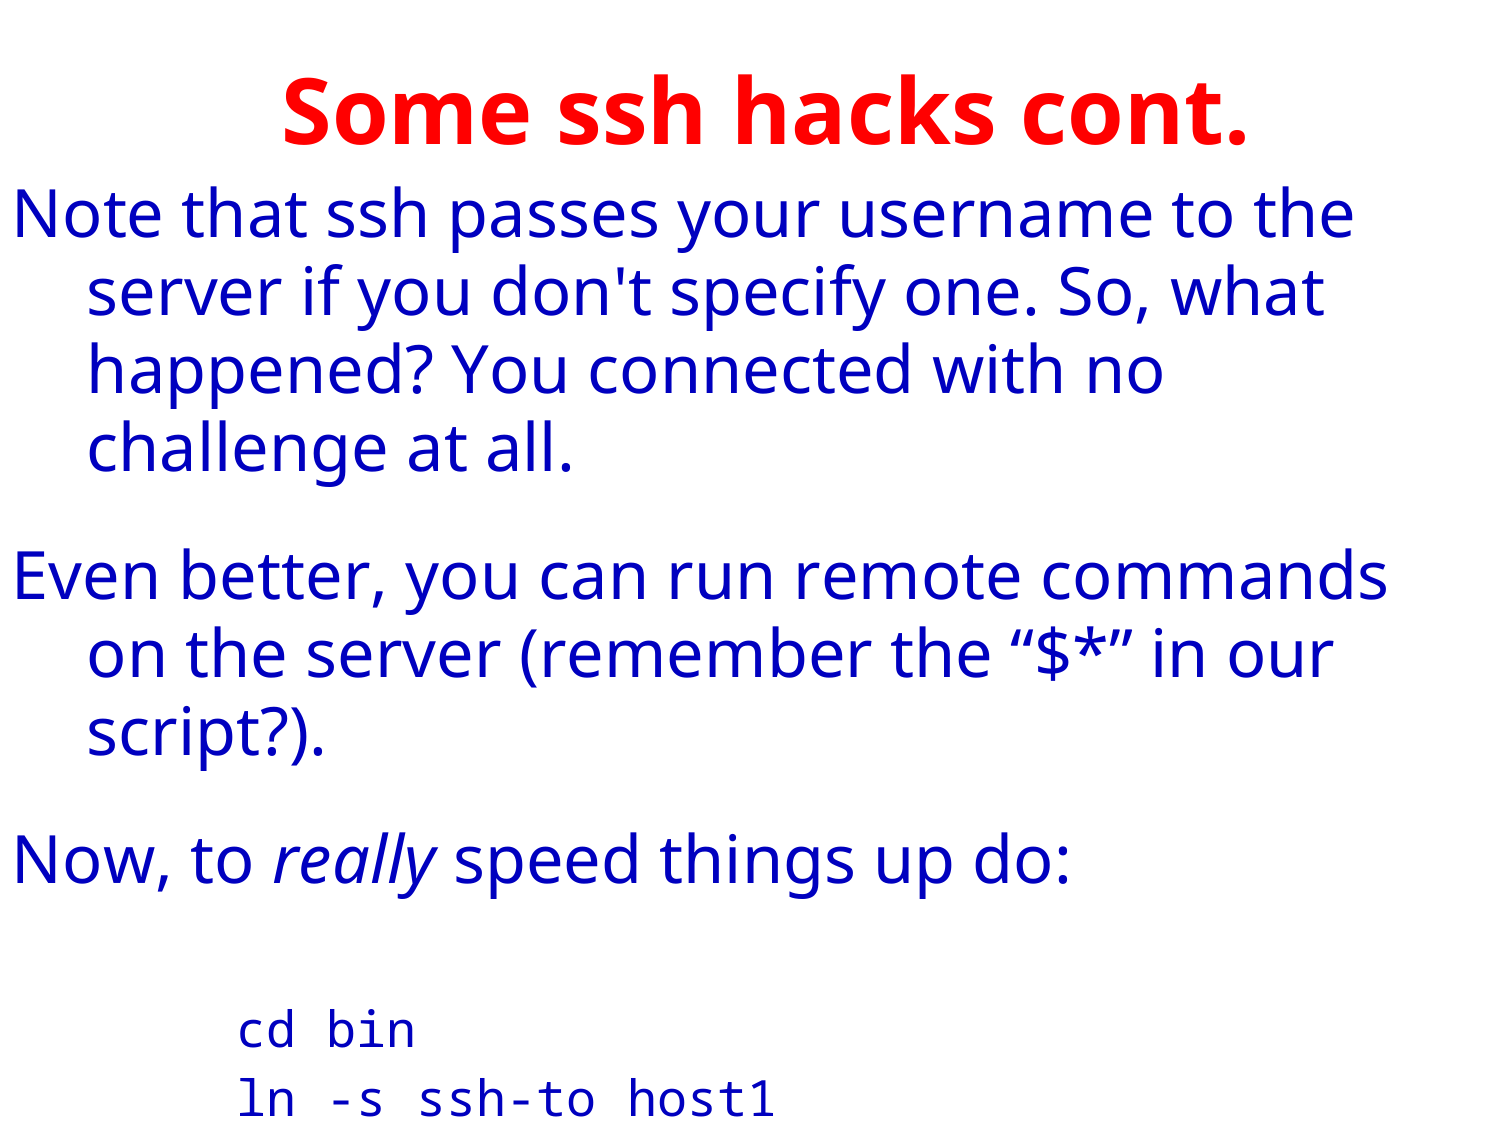

Some ssh hacks cont.
# Note that ssh passes your username to the server if you don't specify one. So, what happened? You connected with no challenge at all.
Even better, you can run remote commands on the server (remember the “$*” in our script?).
Now, to really speed things up do:
cd bin
ln -s ssh-to host1
ln -s ssh-to host2
ln -s ssh-to host3